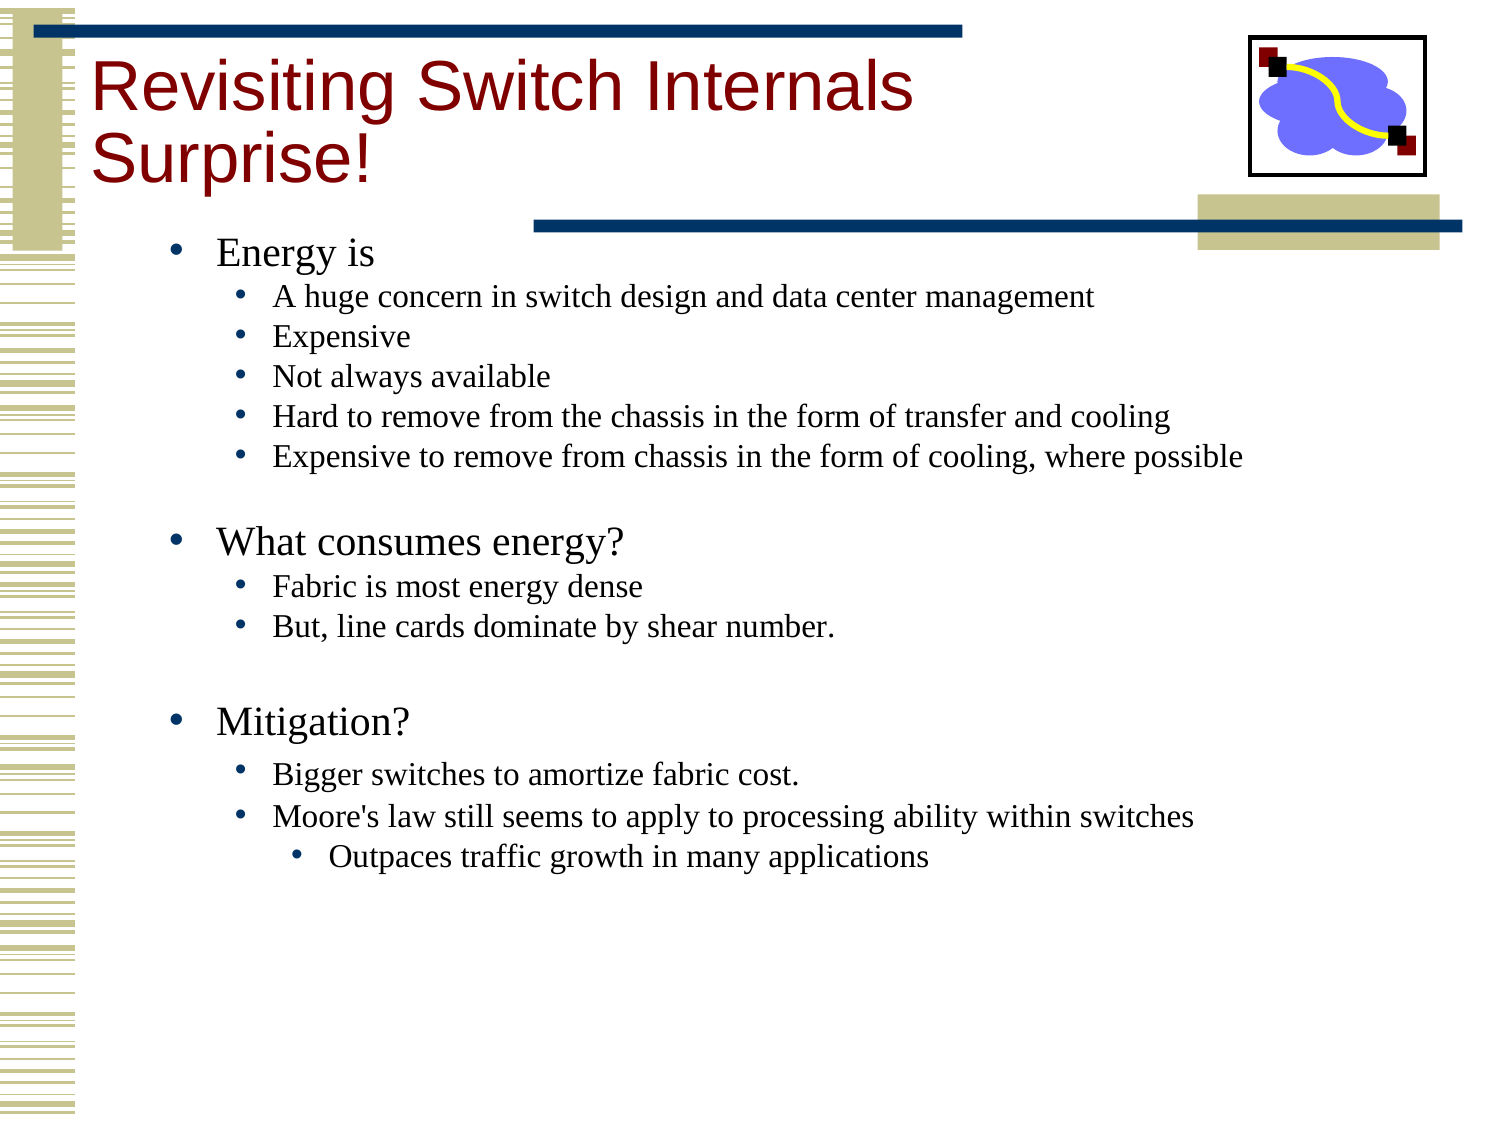

# Revisiting Switch Internals Surprise!
Energy is
A huge concern in switch design and data center management
Expensive
Not always available
Hard to remove from the chassis in the form of transfer and cooling
Expensive to remove from chassis in the form of cooling, where possible
What consumes energy?
Fabric is most energy dense
But, line cards dominate by shear number.
Mitigation?
Bigger switches to amortize fabric cost.
Moore's law still seems to apply to processing ability within switches
Outpaces traffic growth in many applications